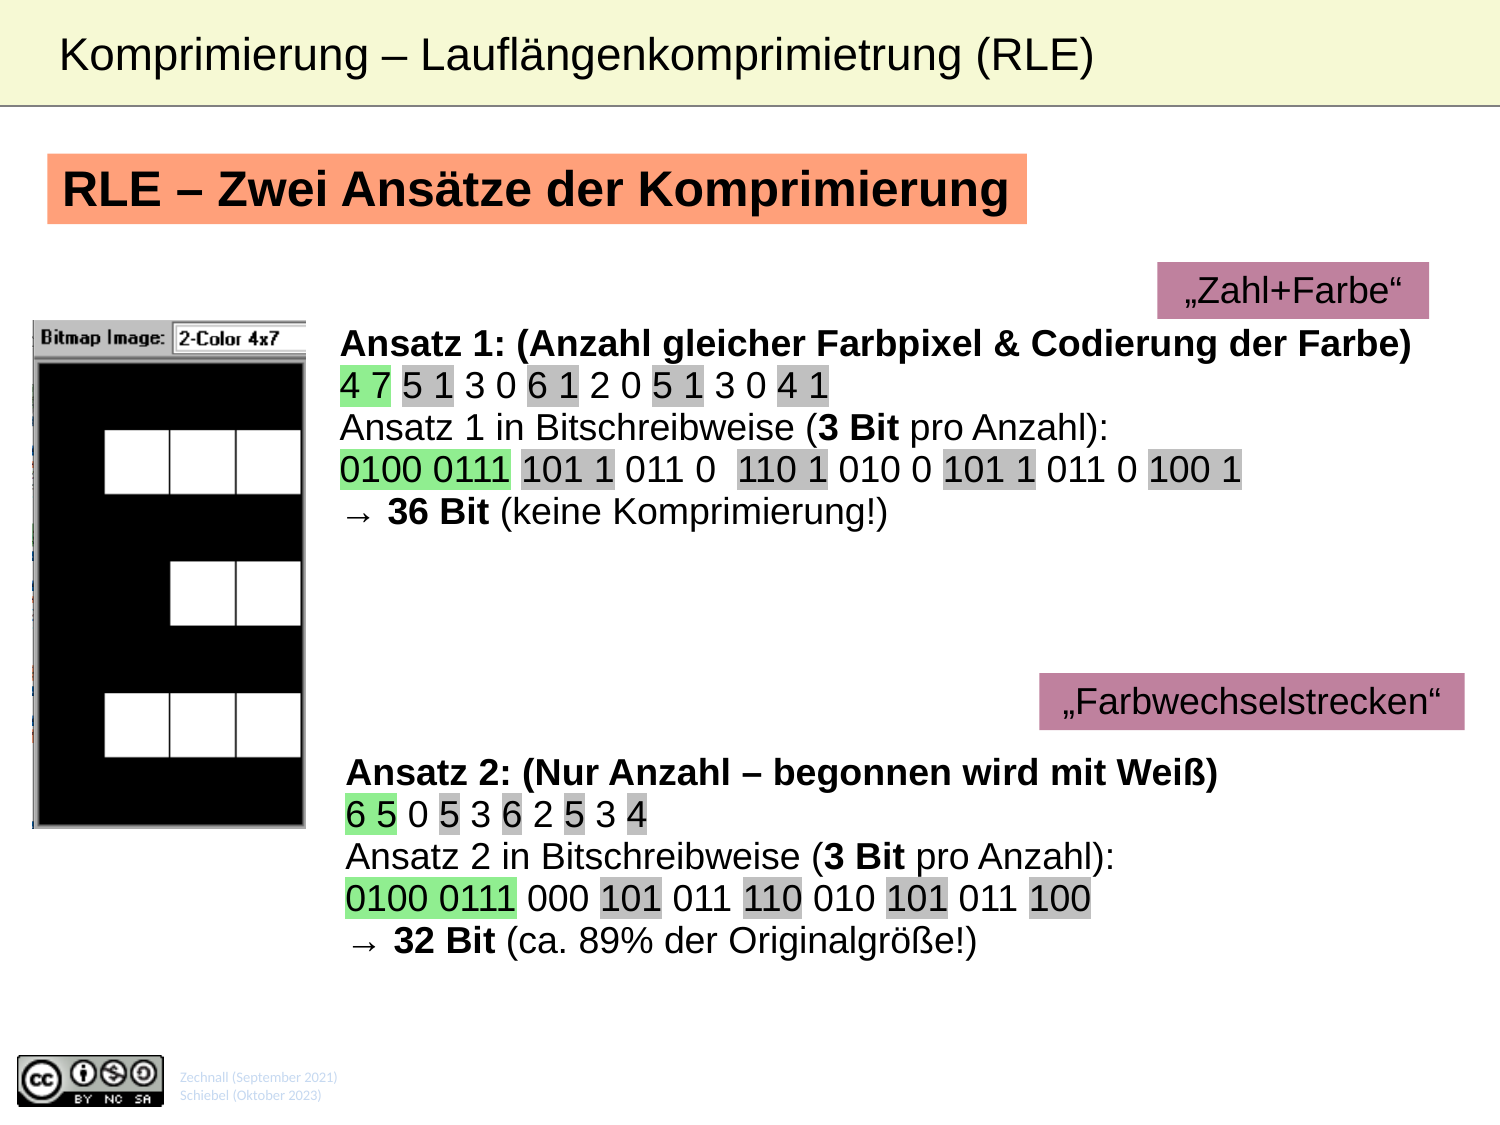

# Komprimierung – Lauflängenkomprimietrung (RLE)
RLE – Zwei Ansätze der Komprimierung
„Zahl+Farbe“
Ansatz 1: (Anzahl gleicher Farbpixel & Codierung der Farbe)
4 7 5 1 3 0 6 1 2 0 5 1 3 0 4 1
Ansatz 1 in Bitschreibweise (3 Bit pro Anzahl):
0100 0111 101 1 011 0 110 1 010 0 101 1 011 0 100 1
→ 36 Bit (keine Komprimierung!)
„Farbwechselstrecken“
Ansatz 2: (Nur Anzahl – begonnen wird mit Weiß)
6 5 0 5 3 6 2 5 3 4
Ansatz 2 in Bitschreibweise (3 Bit pro Anzahl):
0100 0111 000 101 011 110 010 101 011 100
→ 32 Bit (ca. 89% der Originalgröße!)